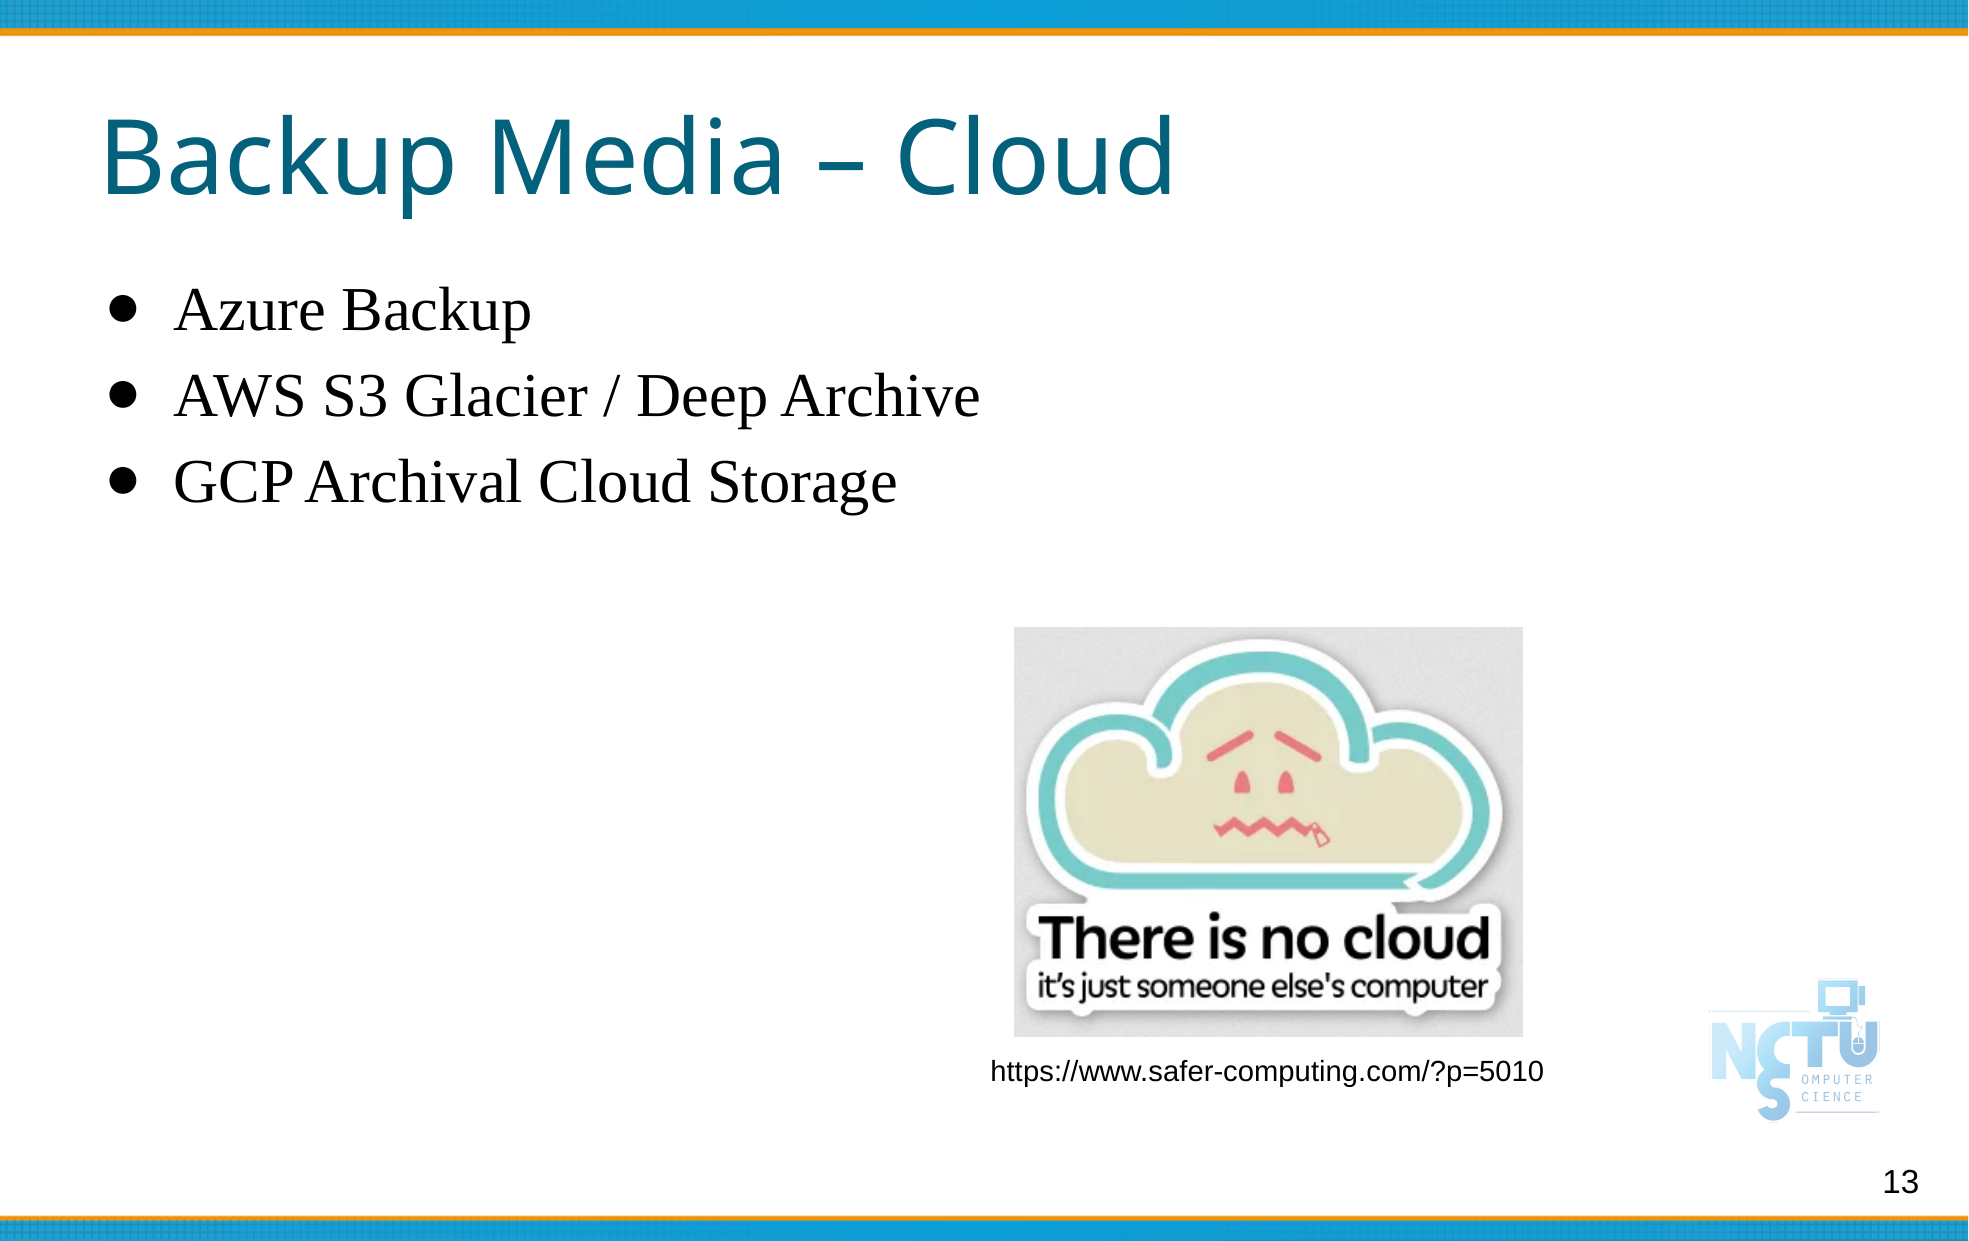

# Backup Media – Cloud
Azure Backup
AWS S3 Glacier / Deep Archive
GCP Archival Cloud Storage
https://www.safer-computing.com/?p=5010